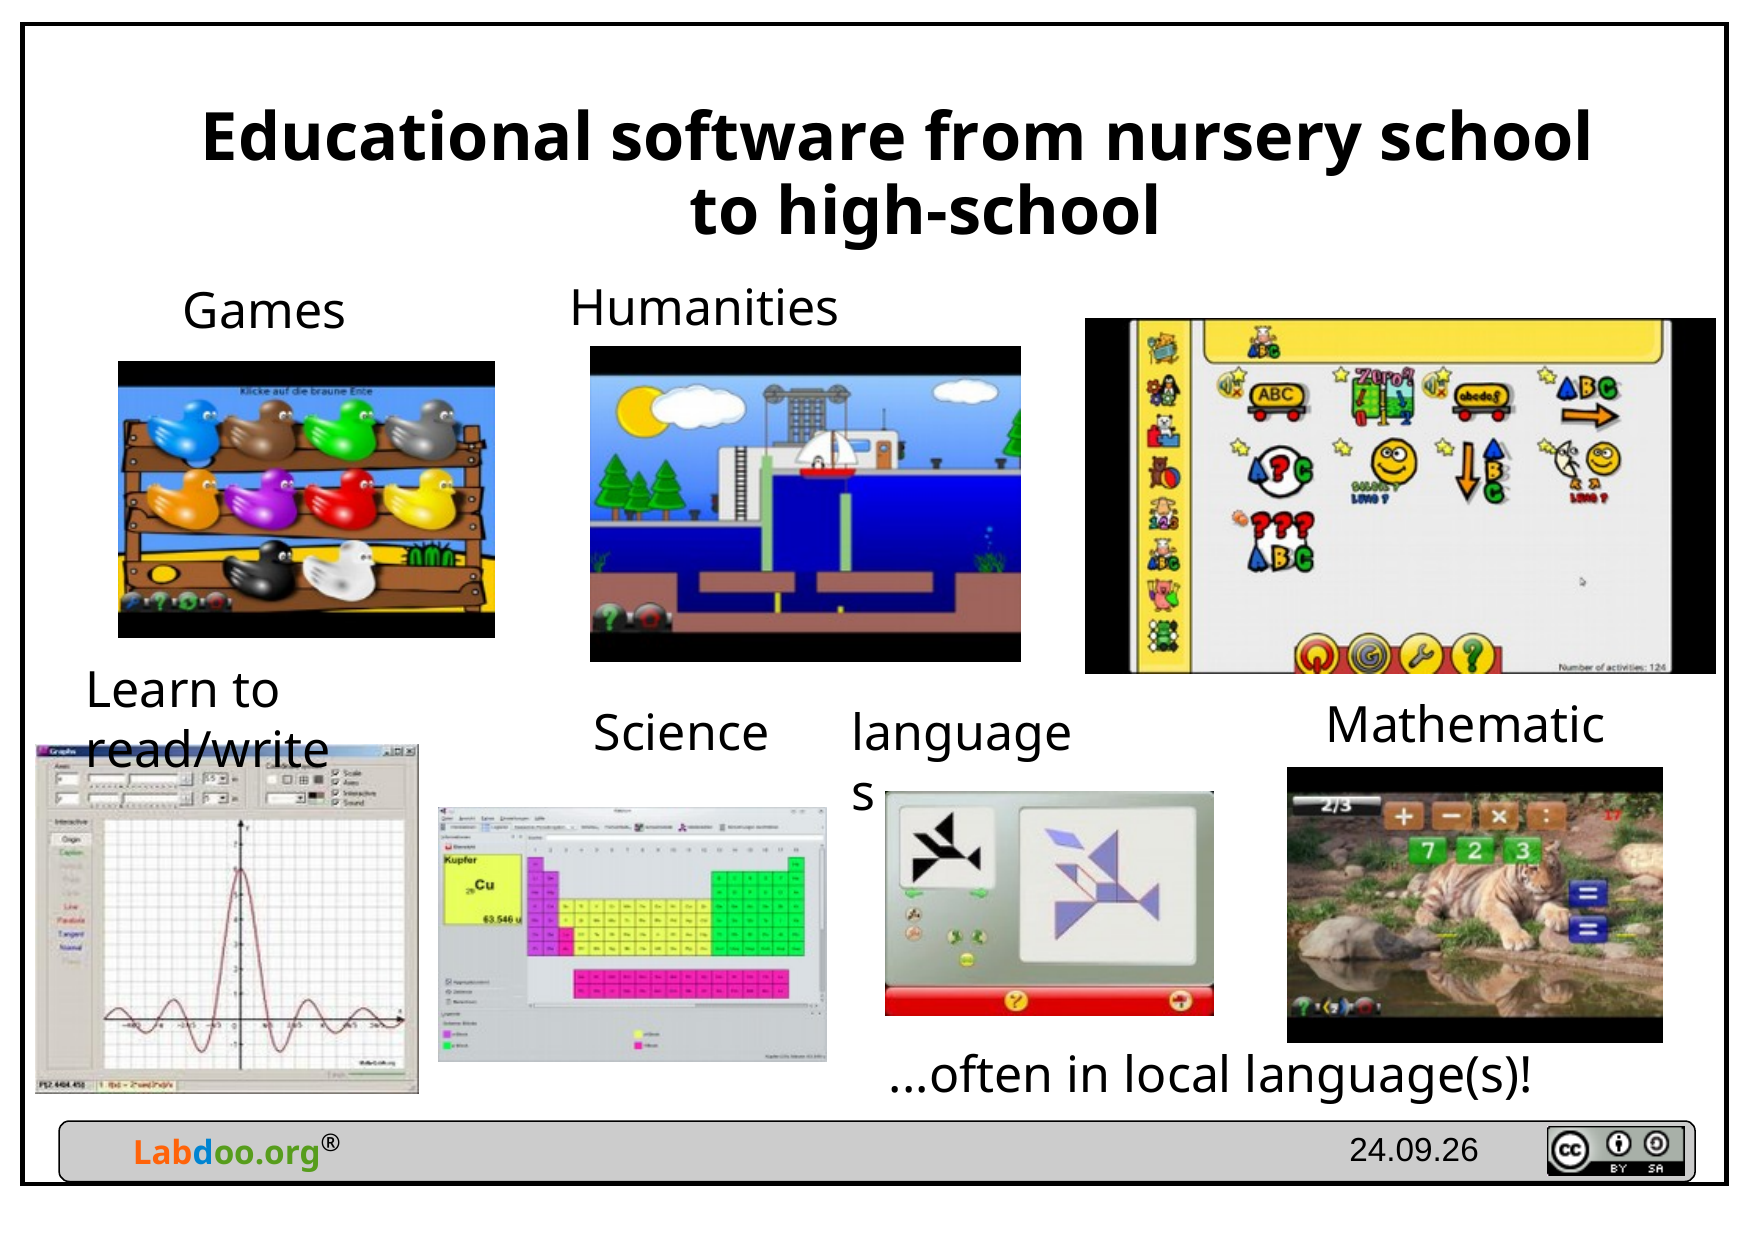

# Educational software from nursery school to high-school
Humanities
Games
Learn to read/write
Mathematics
languages
Science
...often in local language(s)!
Labdoo.org®